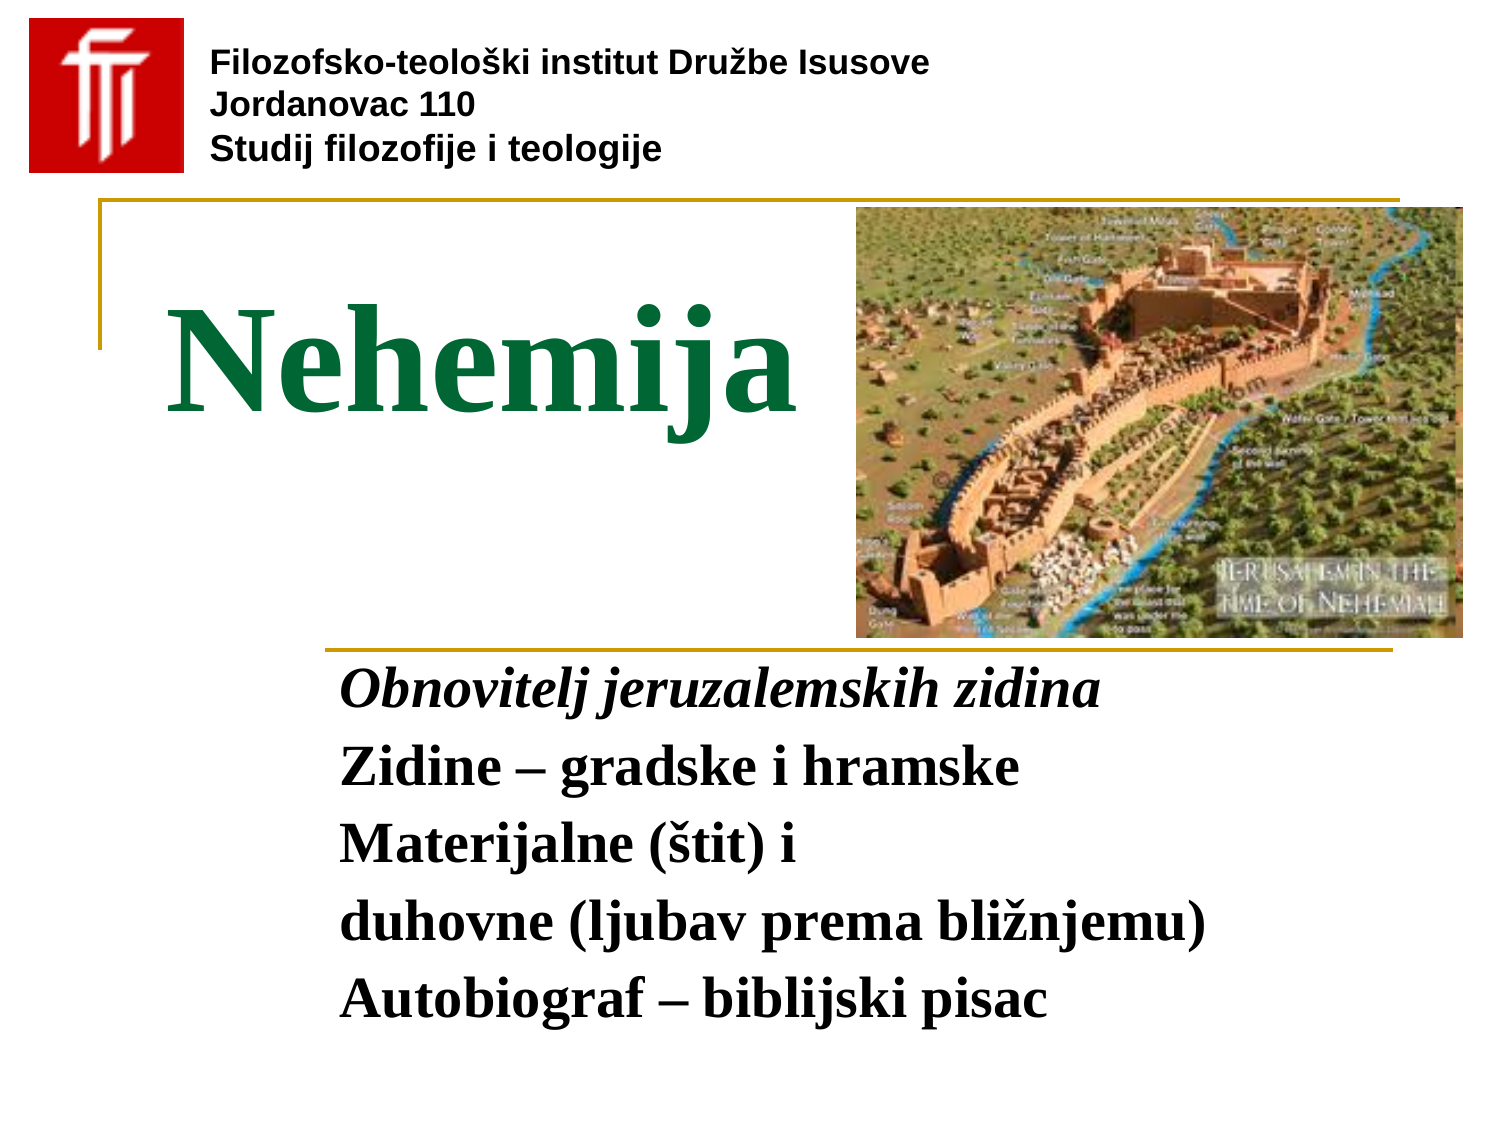

Filozofsko-teološki institut Družbe Isusove
Jordanovac 110
Studij filozofije i teologije
# Nehemija
Obnovitelj jeruzalemskih zidina
Zidine – gradske i hramske
Materijalne (štit) i
duhovne (ljubav prema bližnjemu)
Autobiograf – biblijski pisac